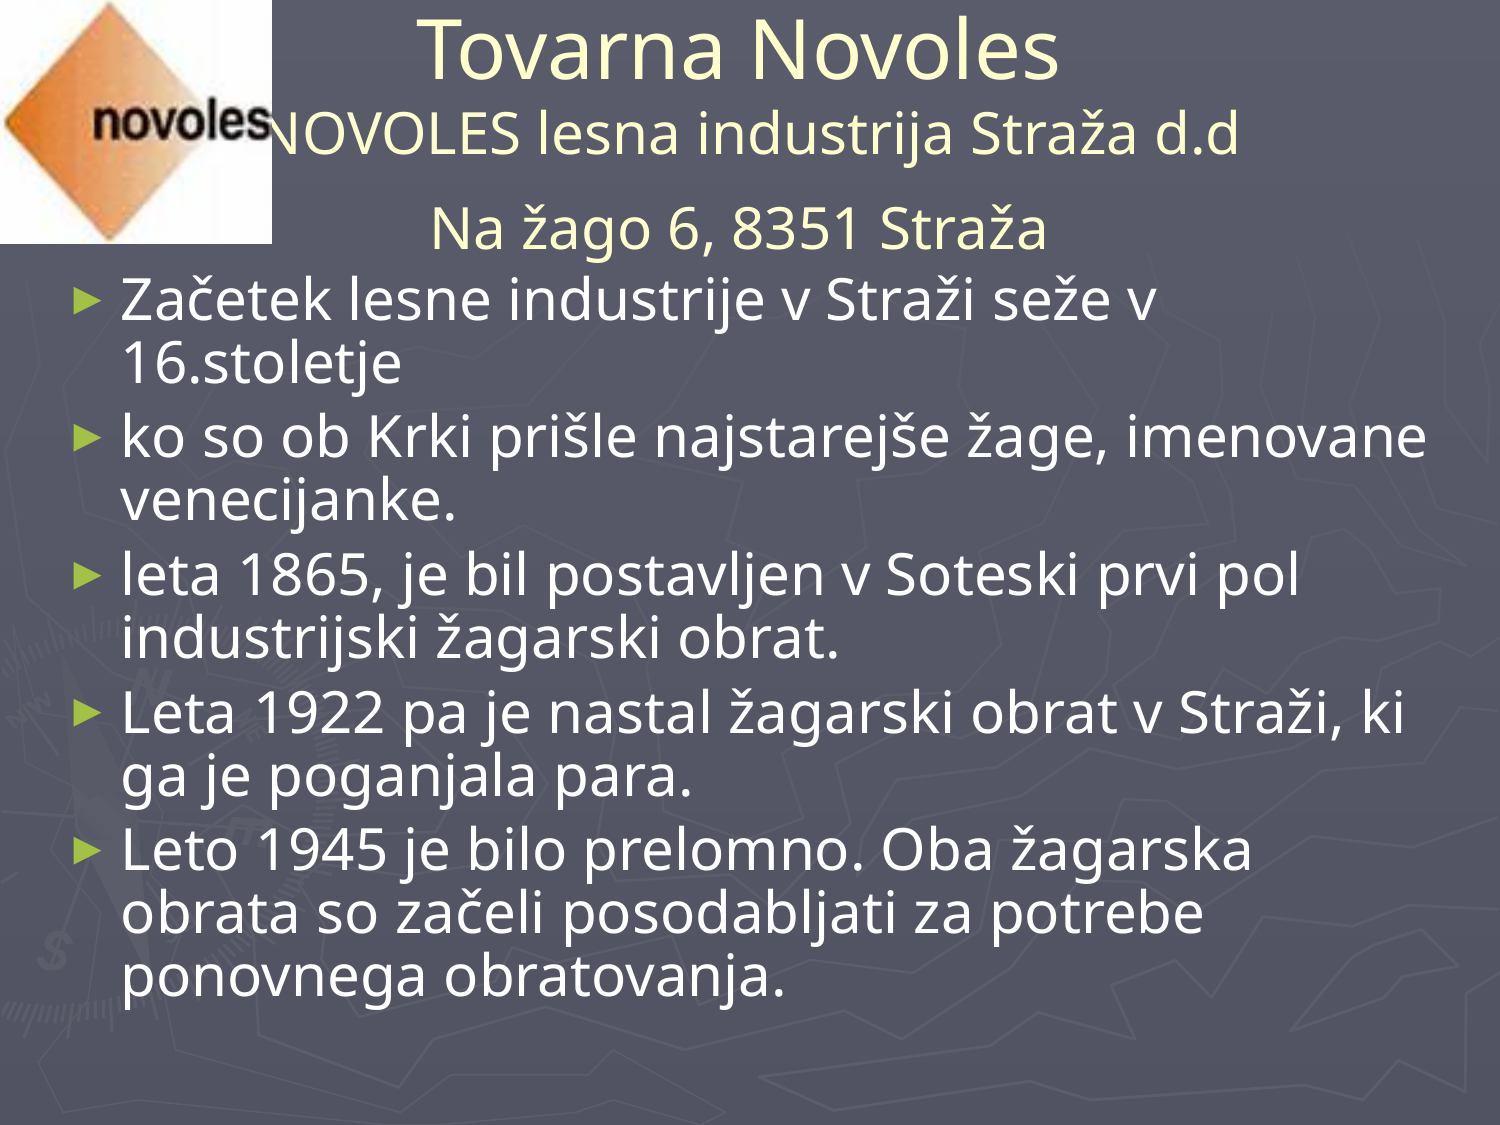

# Tovarna Novoles NOVOLES lesna industrija Straža d.d Na žago 6, 8351 Straža
Začetek lesne industrije v Straži seže v 16.stoletje
ko so ob Krki prišle najstarejše žage, imenovane venecijanke.
leta 1865, je bil postavljen v Soteski prvi pol industrijski žagarski obrat.
Leta 1922 pa je nastal žagarski obrat v Straži, ki ga je poganjala para.
Leto 1945 je bilo prelomno. Oba žagarska obrata so začeli posodabljati za potrebe ponovnega obratovanja.